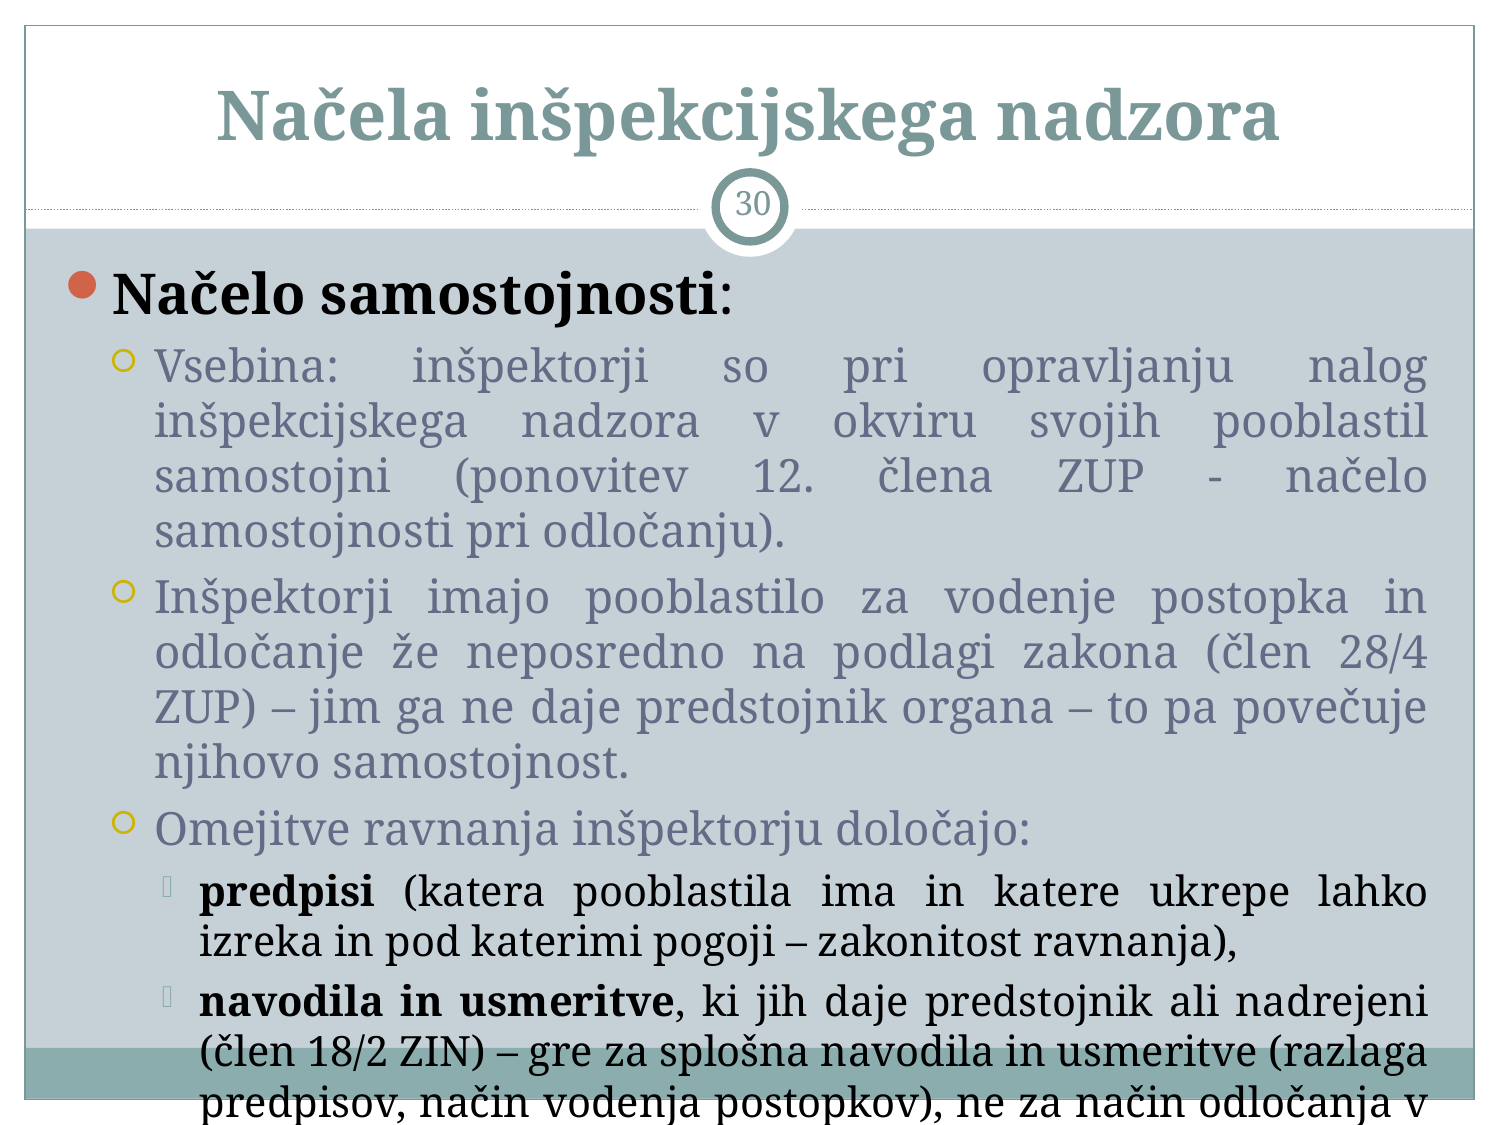

# Načela inšpekcijskega nadzora
Načelo samostojnosti:
Vsebina: inšpektorji so pri opravljanju nalog inšpekcijskega nadzora v okviru svojih pooblastil samostojni (ponovitev 12. člena ZUP - načelo samostojnosti pri odločanju).
Inšpektorji imajo pooblastilo za vodenje postopka in odločanje že neposredno na podlagi zakona (člen 28/4 ZUP) – jim ga ne daje predstojnik organa – to pa povečuje njihovo samostojnost.
Omejitve ravnanja inšpektorju določajo:
predpisi (katera pooblastila ima in katere ukrepe lahko izreka in pod katerimi pogoji – zakonitost ravnanja),
navodila in usmeritve, ki jih daje predstojnik ali nadrejeni (člen 18/2 ZIN) – gre za splošna navodila in usmeritve (razlaga predpisov, način vodenja postopkov), ne za način odločanja v konkretni zadevi,